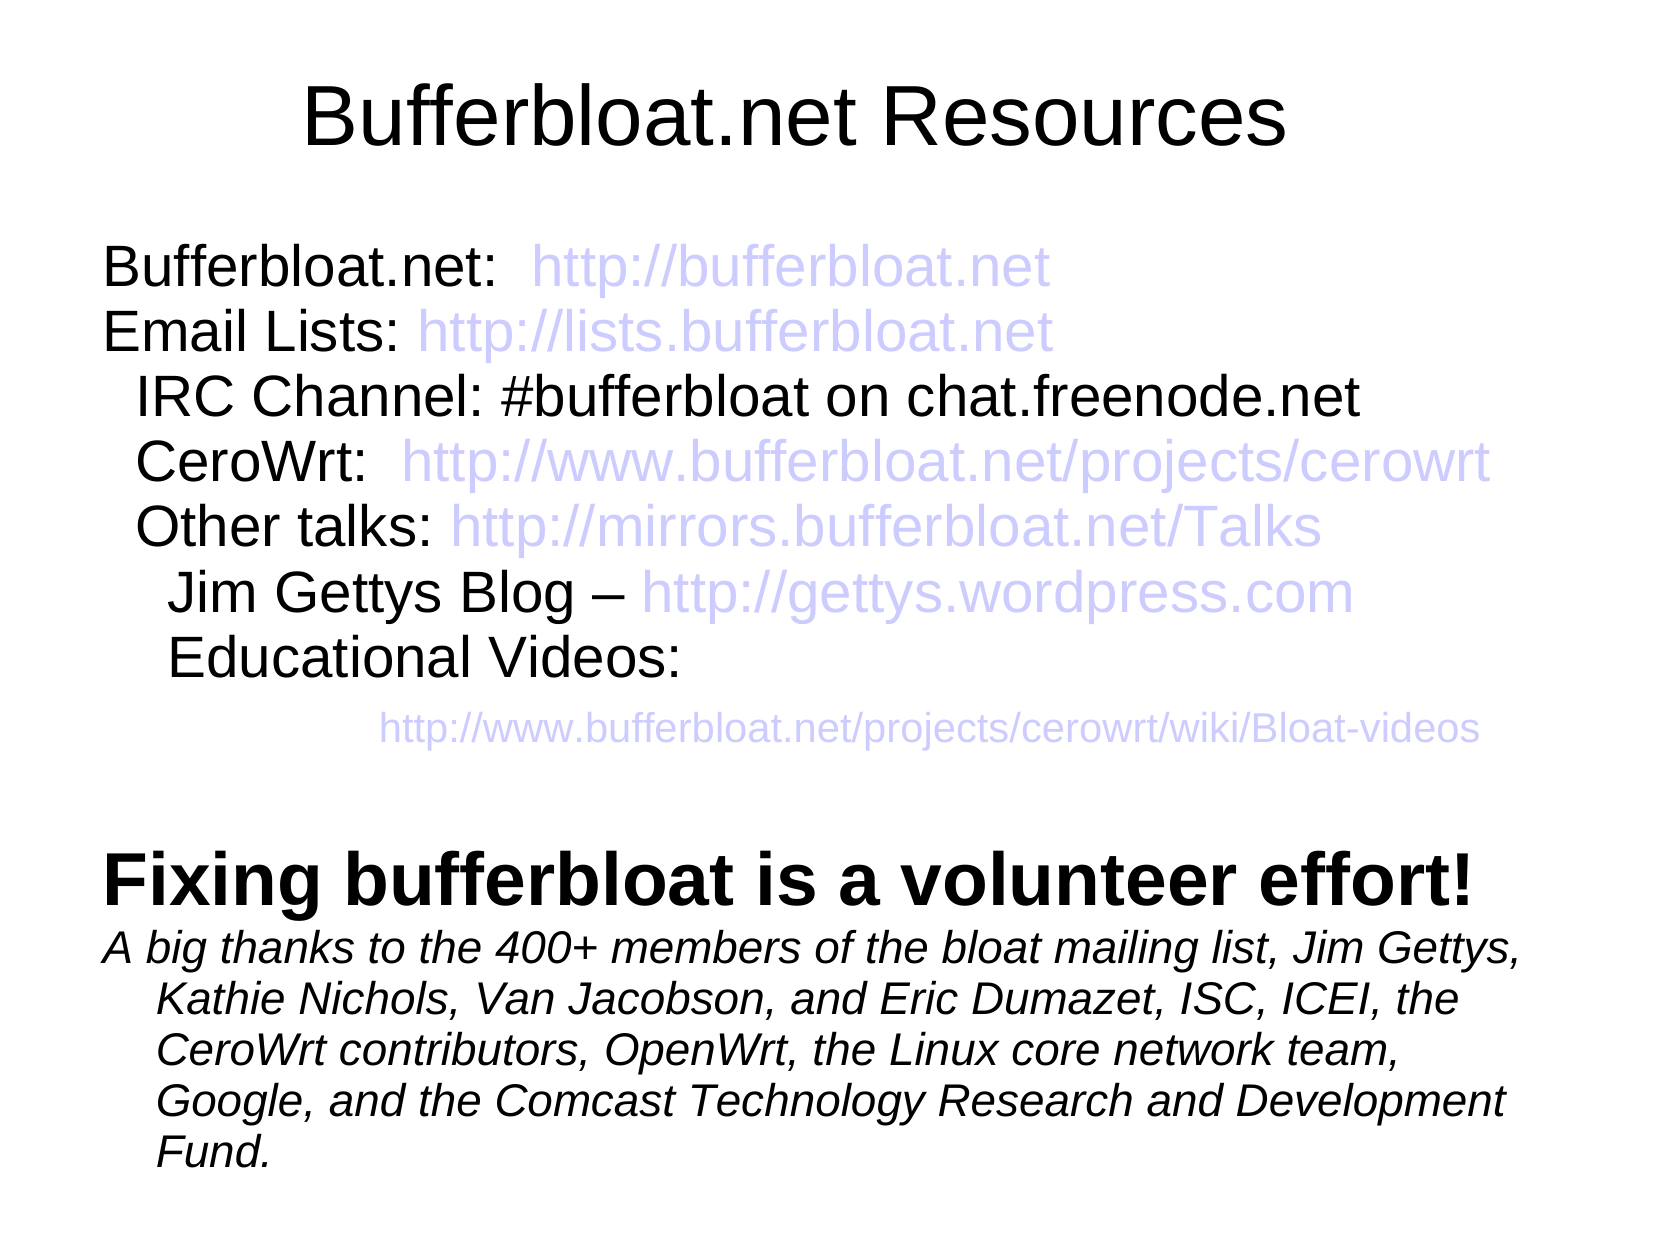

Bufferbloat.net Resources
Bufferbloat.net: http://bufferbloat.net
Email Lists: http://lists.bufferbloat.net
 IRC Channel: #bufferbloat on chat.freenode.net
 CeroWrt: http://www.bufferbloat.net/projects/cerowrt
 Other talks: http://mirrors.bufferbloat.net/Talks
 Jim Gettys Blog – http://gettys.wordpress.com
 Educational Videos:
 http://www.bufferbloat.net/projects/cerowrt/wiki/Bloat-videos
Fixing bufferbloat is a volunteer effort!
A big thanks to the 400+ members of the bloat mailing list, Jim Gettys, Kathie Nichols, Van Jacobson, and Eric Dumazet, ISC, ICEI, the CeroWrt contributors, OpenWrt, the Linux core network team, Google, and the Comcast Technology Research and Development Fund.